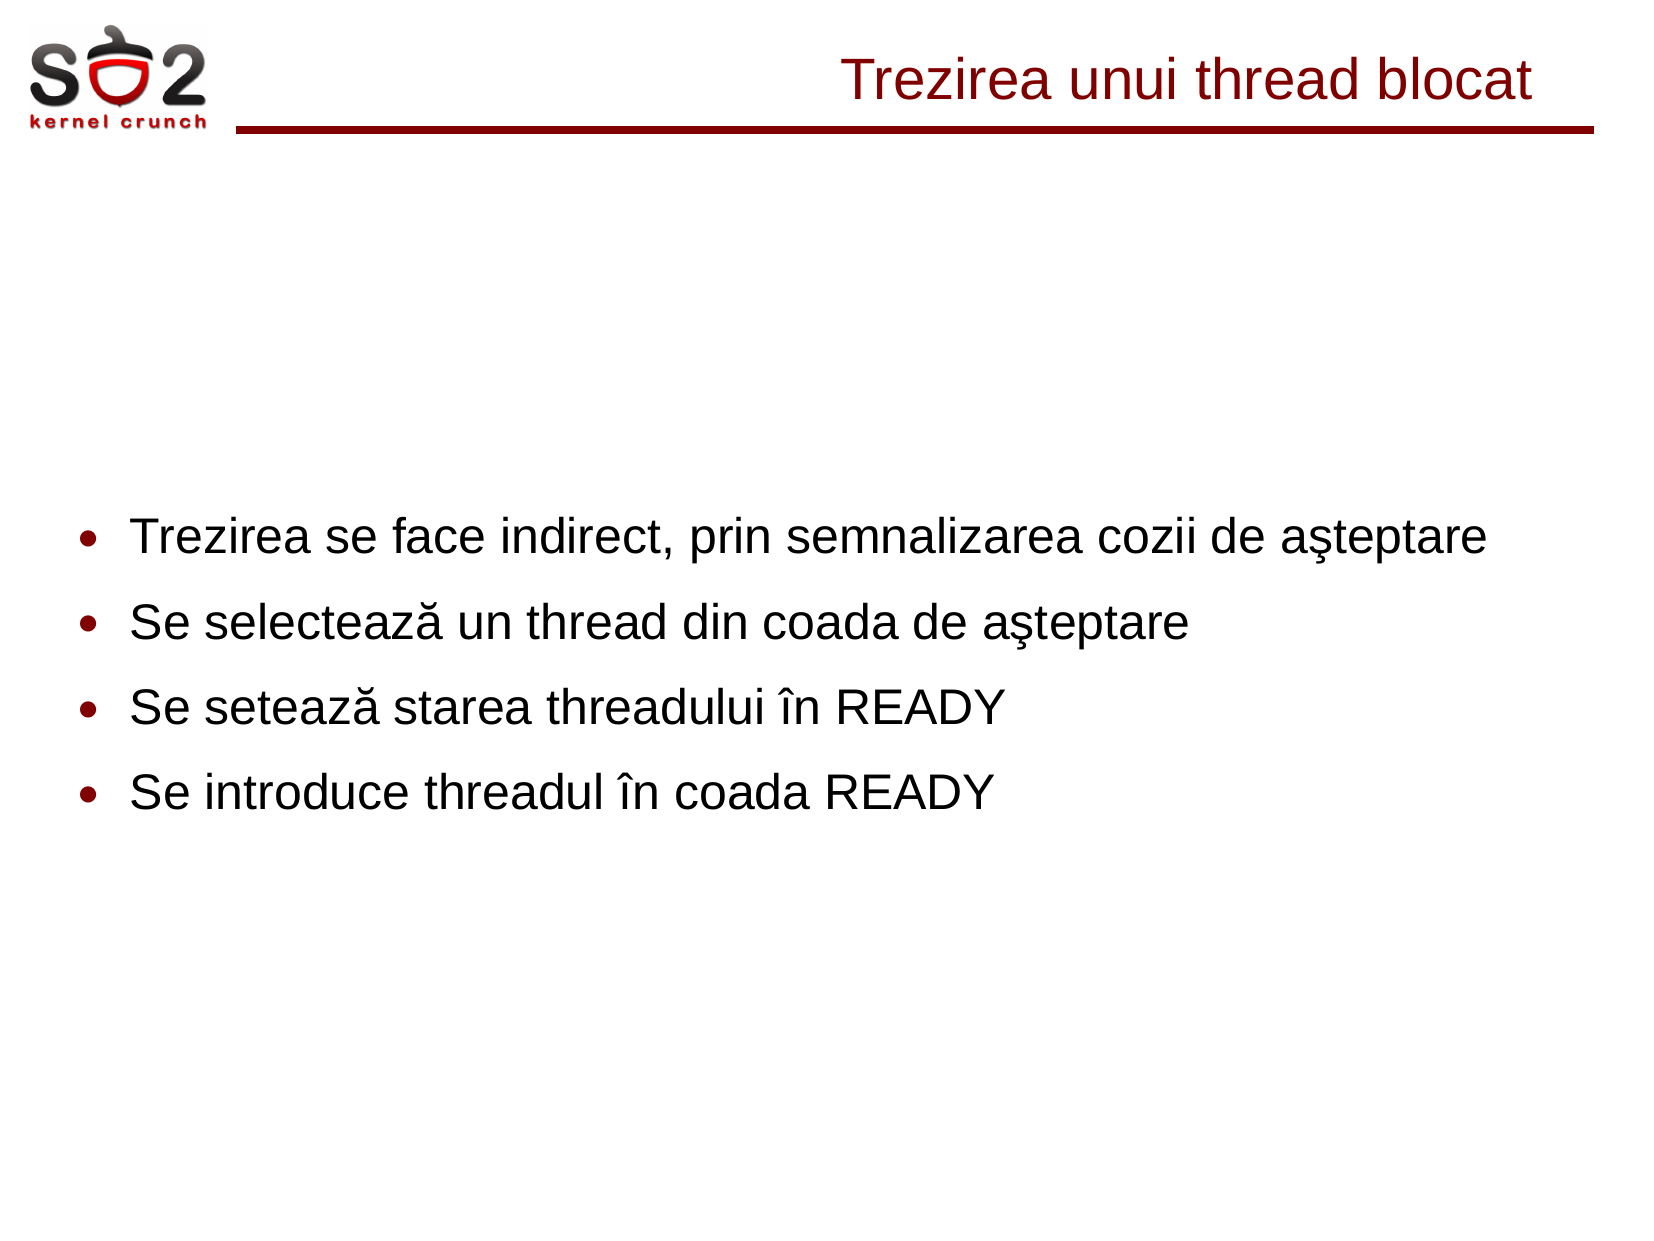

# Trezirea unui thread blocat
Trezirea se face indirect, prin semnalizarea cozii de aşteptare
Se selectează un thread din coada de aşteptare
Se setează starea threadului în READY
Se introduce threadul în coada READY